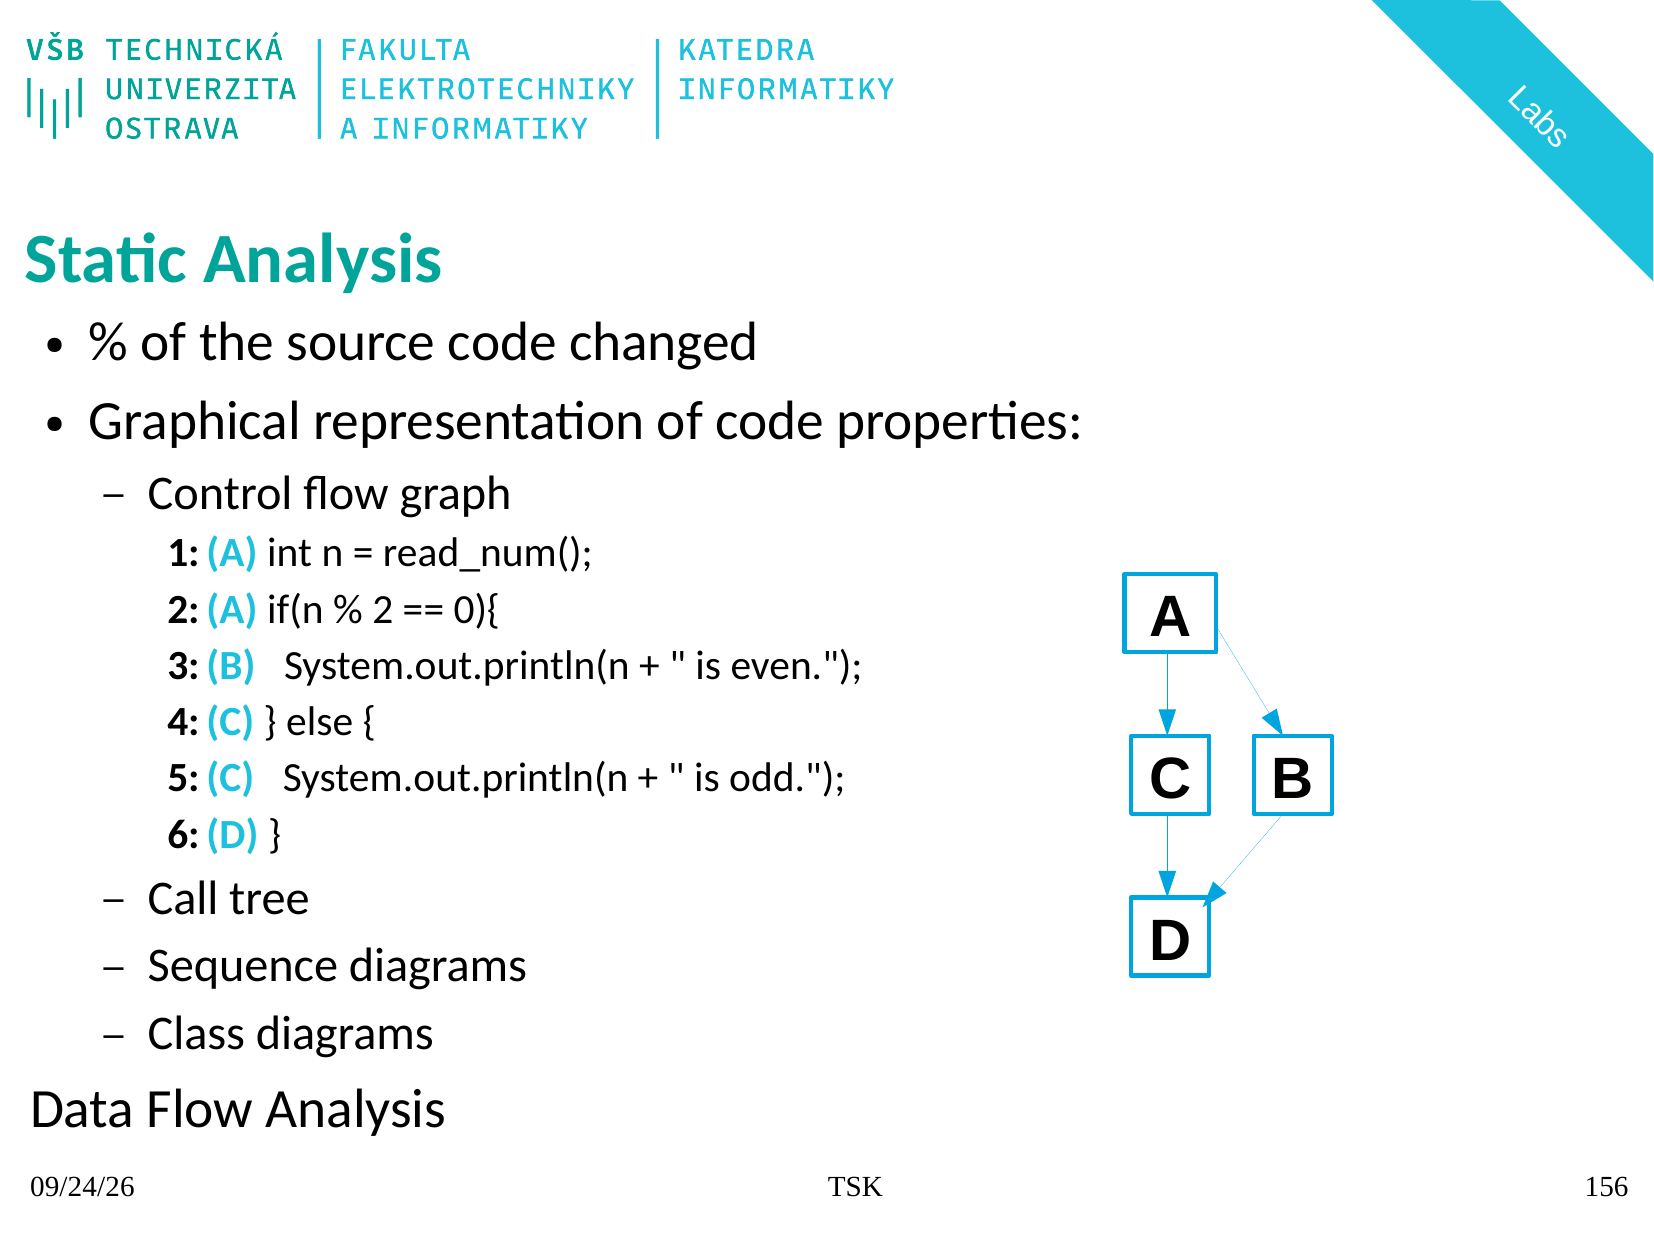

Labs
# Static Analysis
% of the source code changed
Graphical representation of code properties:
Control flow graph
(A) int n = read_num();
(A) if(n % 2 == 0){
(B) System.out.println(n + " is even.");
(C) } else {
(C) System.out.println(n + " is odd.");
(D) }
Call tree
Sequence diagrams
Class diagrams
Data Flow Analysis
A
C
B
D
TSK
156